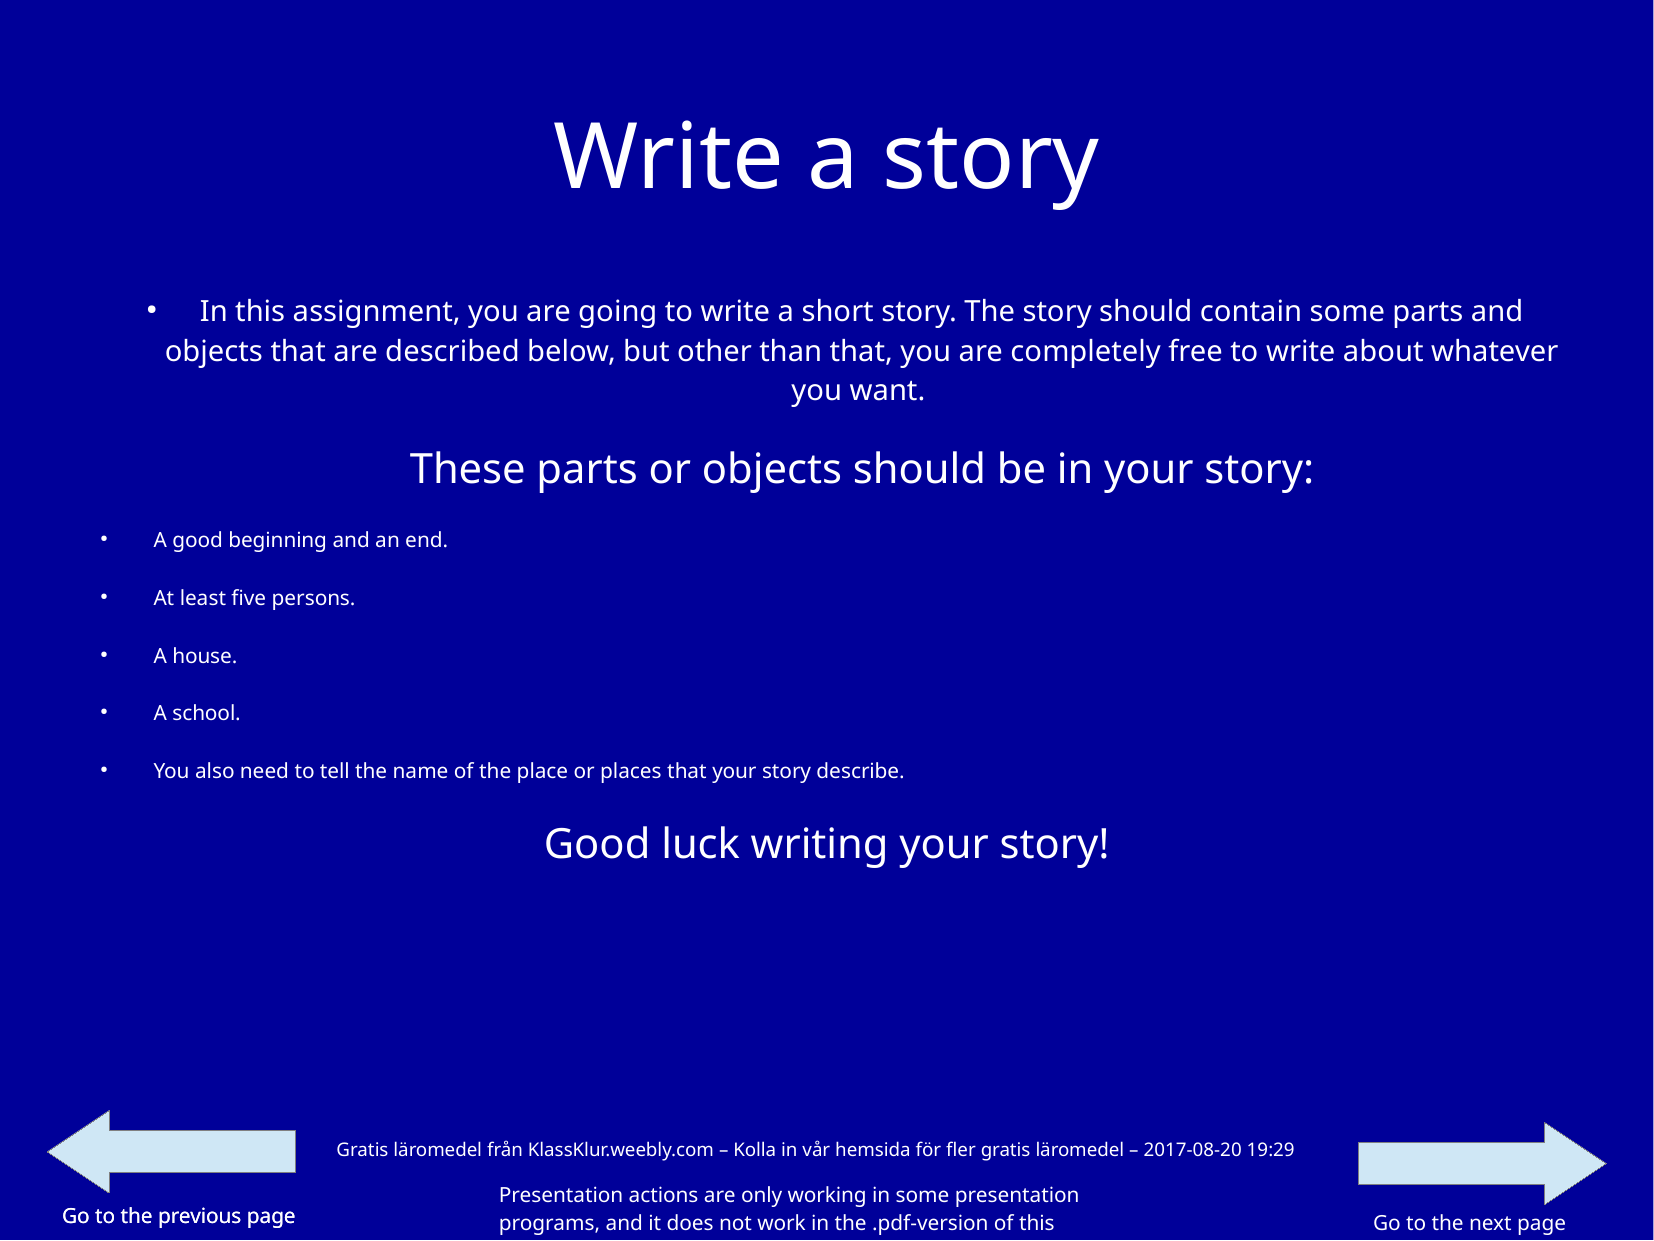

# Write a story
In this assignment, you are going to write a short story. The story should contain some parts and objects that are described below, but other than that, you are completely free to write about whatever you want.
These parts or objects should be in your story:
A good beginning and an end.
At least five persons.
A house.
A school.
You also need to tell the name of the place or places that your story describe.
Good luck writing your story!
Gratis läromedel från KlassKlur.weebly.com – Kolla in vår hemsida för fler gratis läromedel – 2017-08-20 19:29
Presentation actions are only working in some presentation programs, and it does not work in the .pdf-version of this presentation.
Go to the previous page
Go to the previous page
Go to the next page